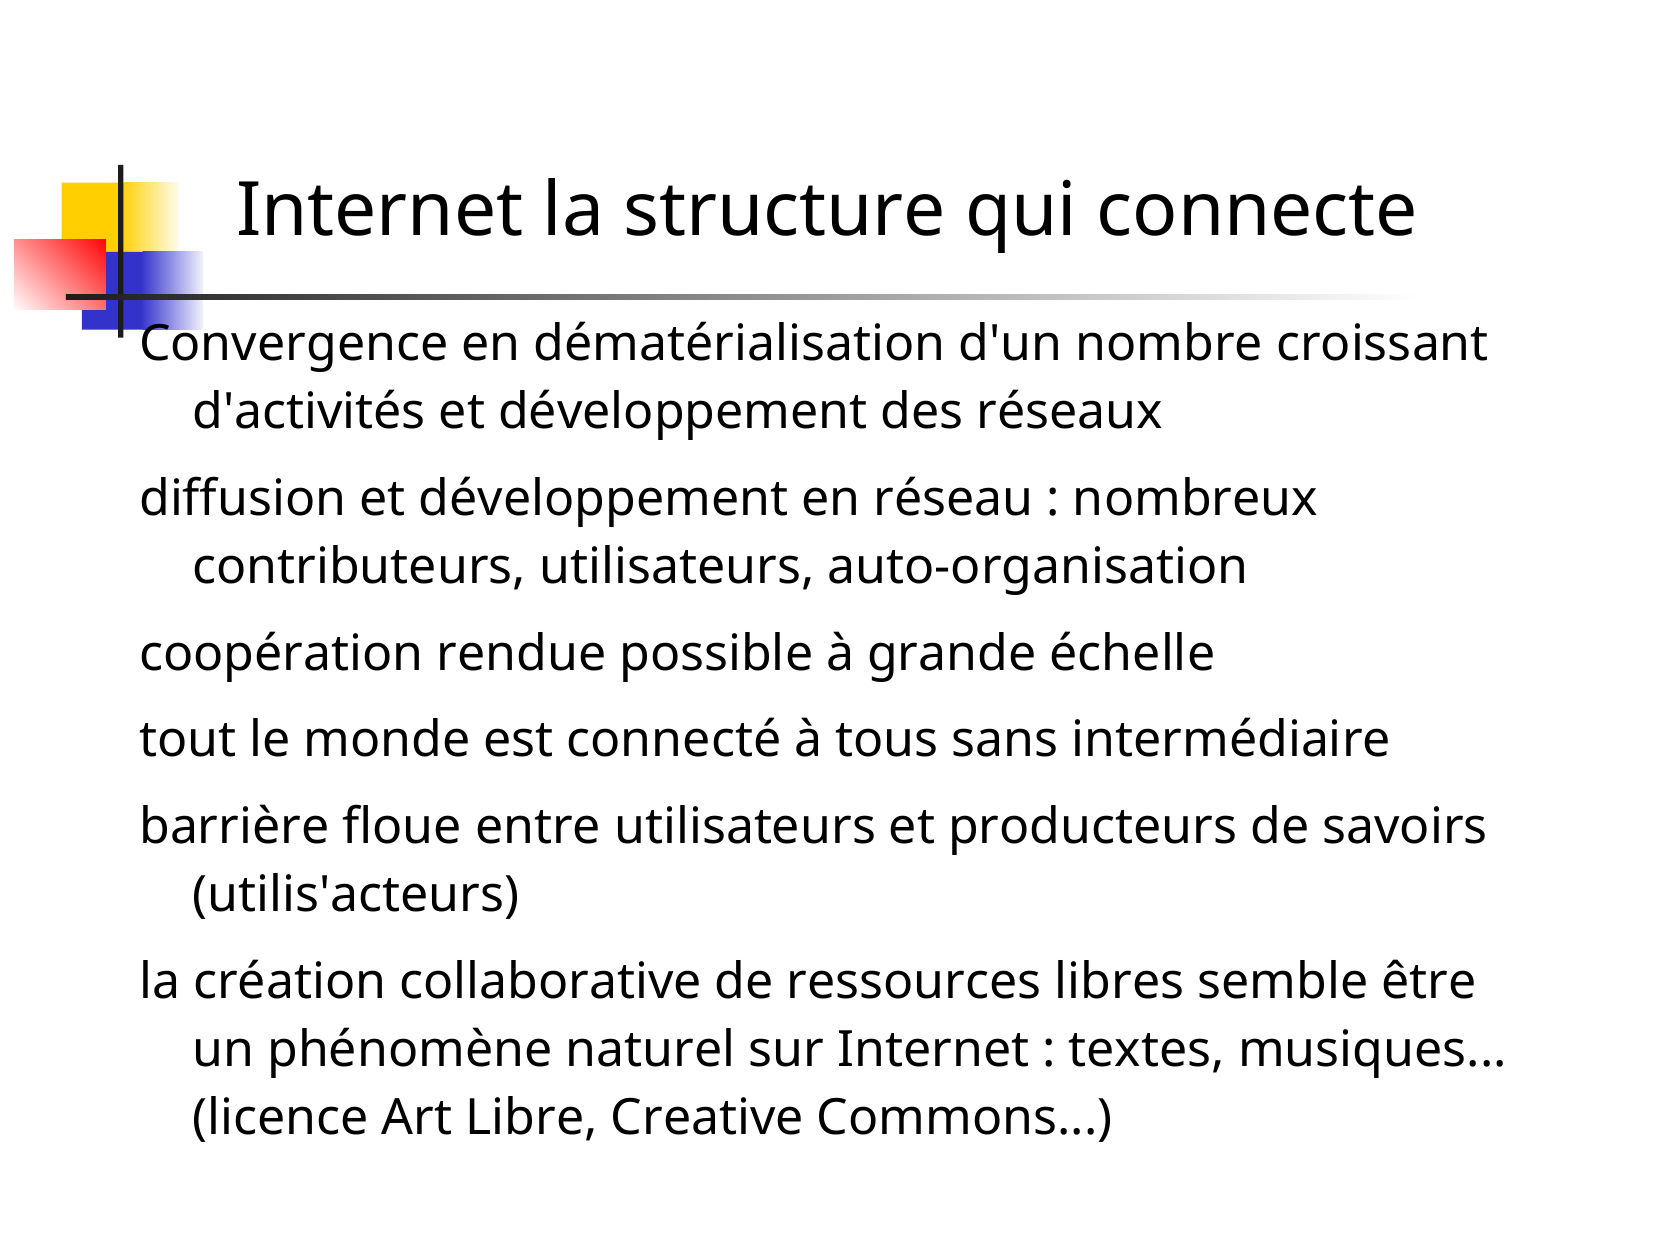

# Internet la structure qui connecte
Convergence en dématérialisation d'un nombre croissant d'activités et développement des réseaux
diffusion et développement en réseau : nombreux contributeurs, utilisateurs, auto-organisation
coopération rendue possible à grande échelle
tout le monde est connecté à tous sans intermédiaire
barrière floue entre utilisateurs et producteurs de savoirs (utilis'acteurs)
la création collaborative de ressources libres semble être un phénomène naturel sur Internet : textes, musiques... (licence Art Libre, Creative Commons...)